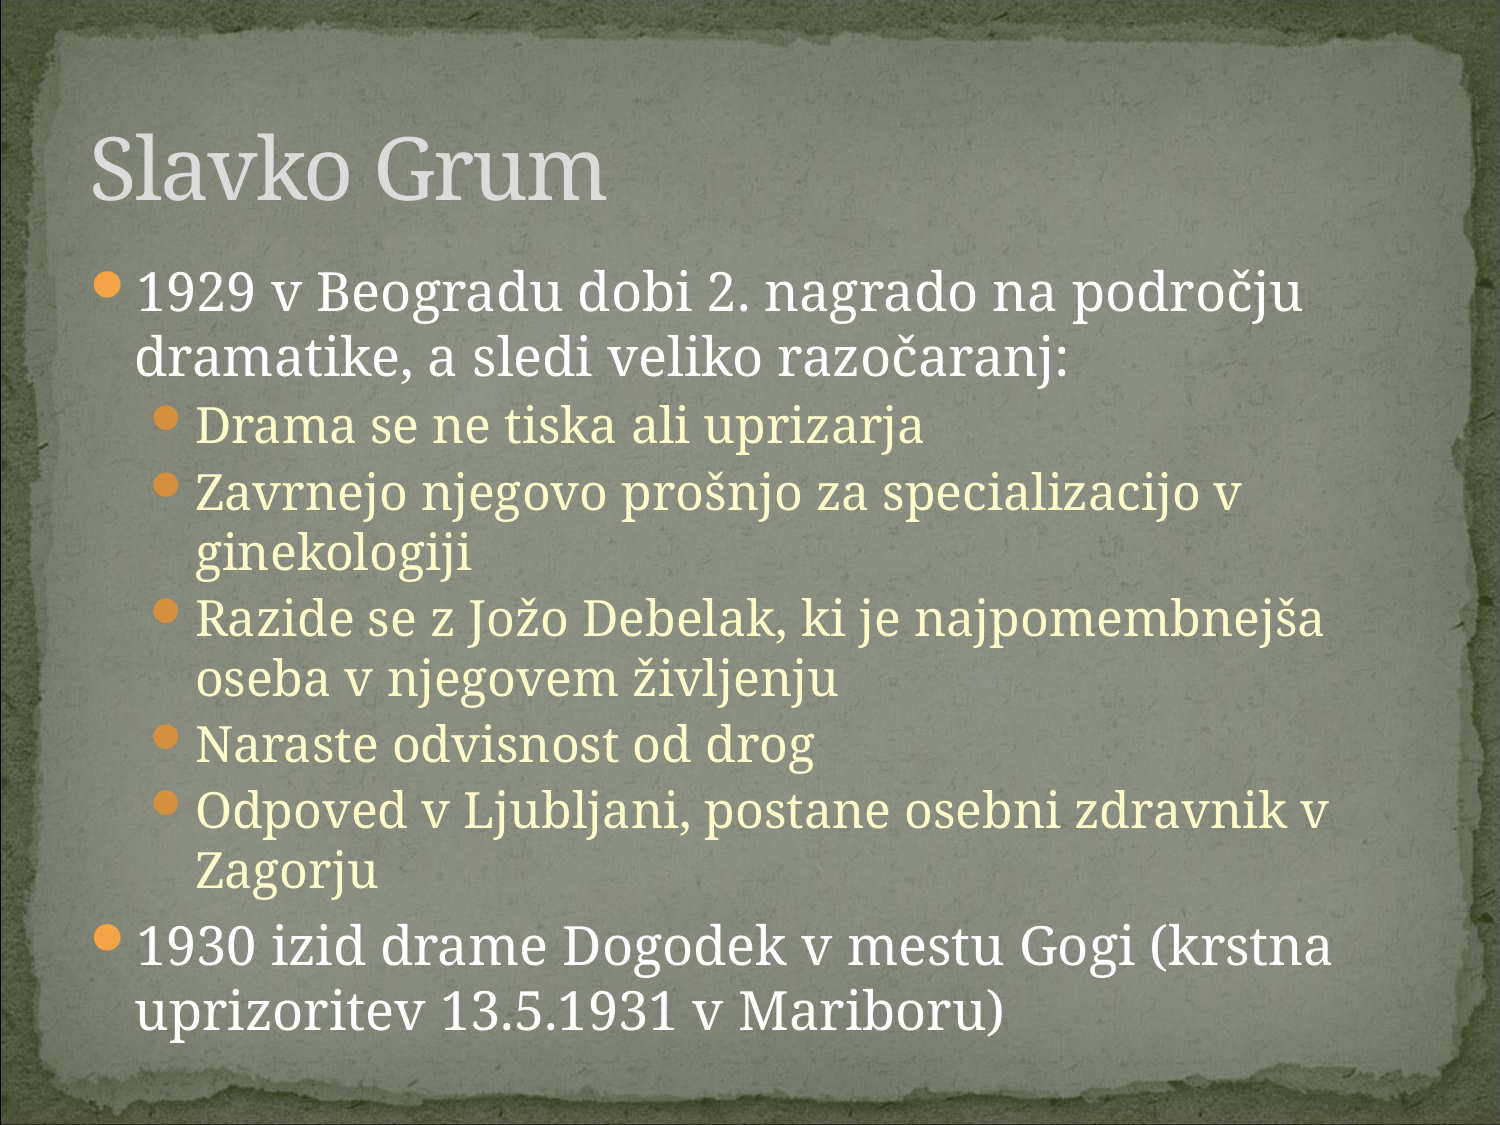

Slavko Grum
# 1929 v Beogradu dobi 2. nagrado na področju dramatike, a sledi veliko razočaranj:
Drama se ne tiska ali uprizarja
Zavrnejo njegovo prošnjo za specializacijo v ginekologiji
Razide se z Jožo Debelak, ki je najpomembnejša oseba v njegovem življenju
Naraste odvisnost od drog
Odpoved v Ljubljani, postane osebni zdravnik v Zagorju
1930 izid drame Dogodek v mestu Gogi (krstna uprizoritev 13.5.1931 v Mariboru)